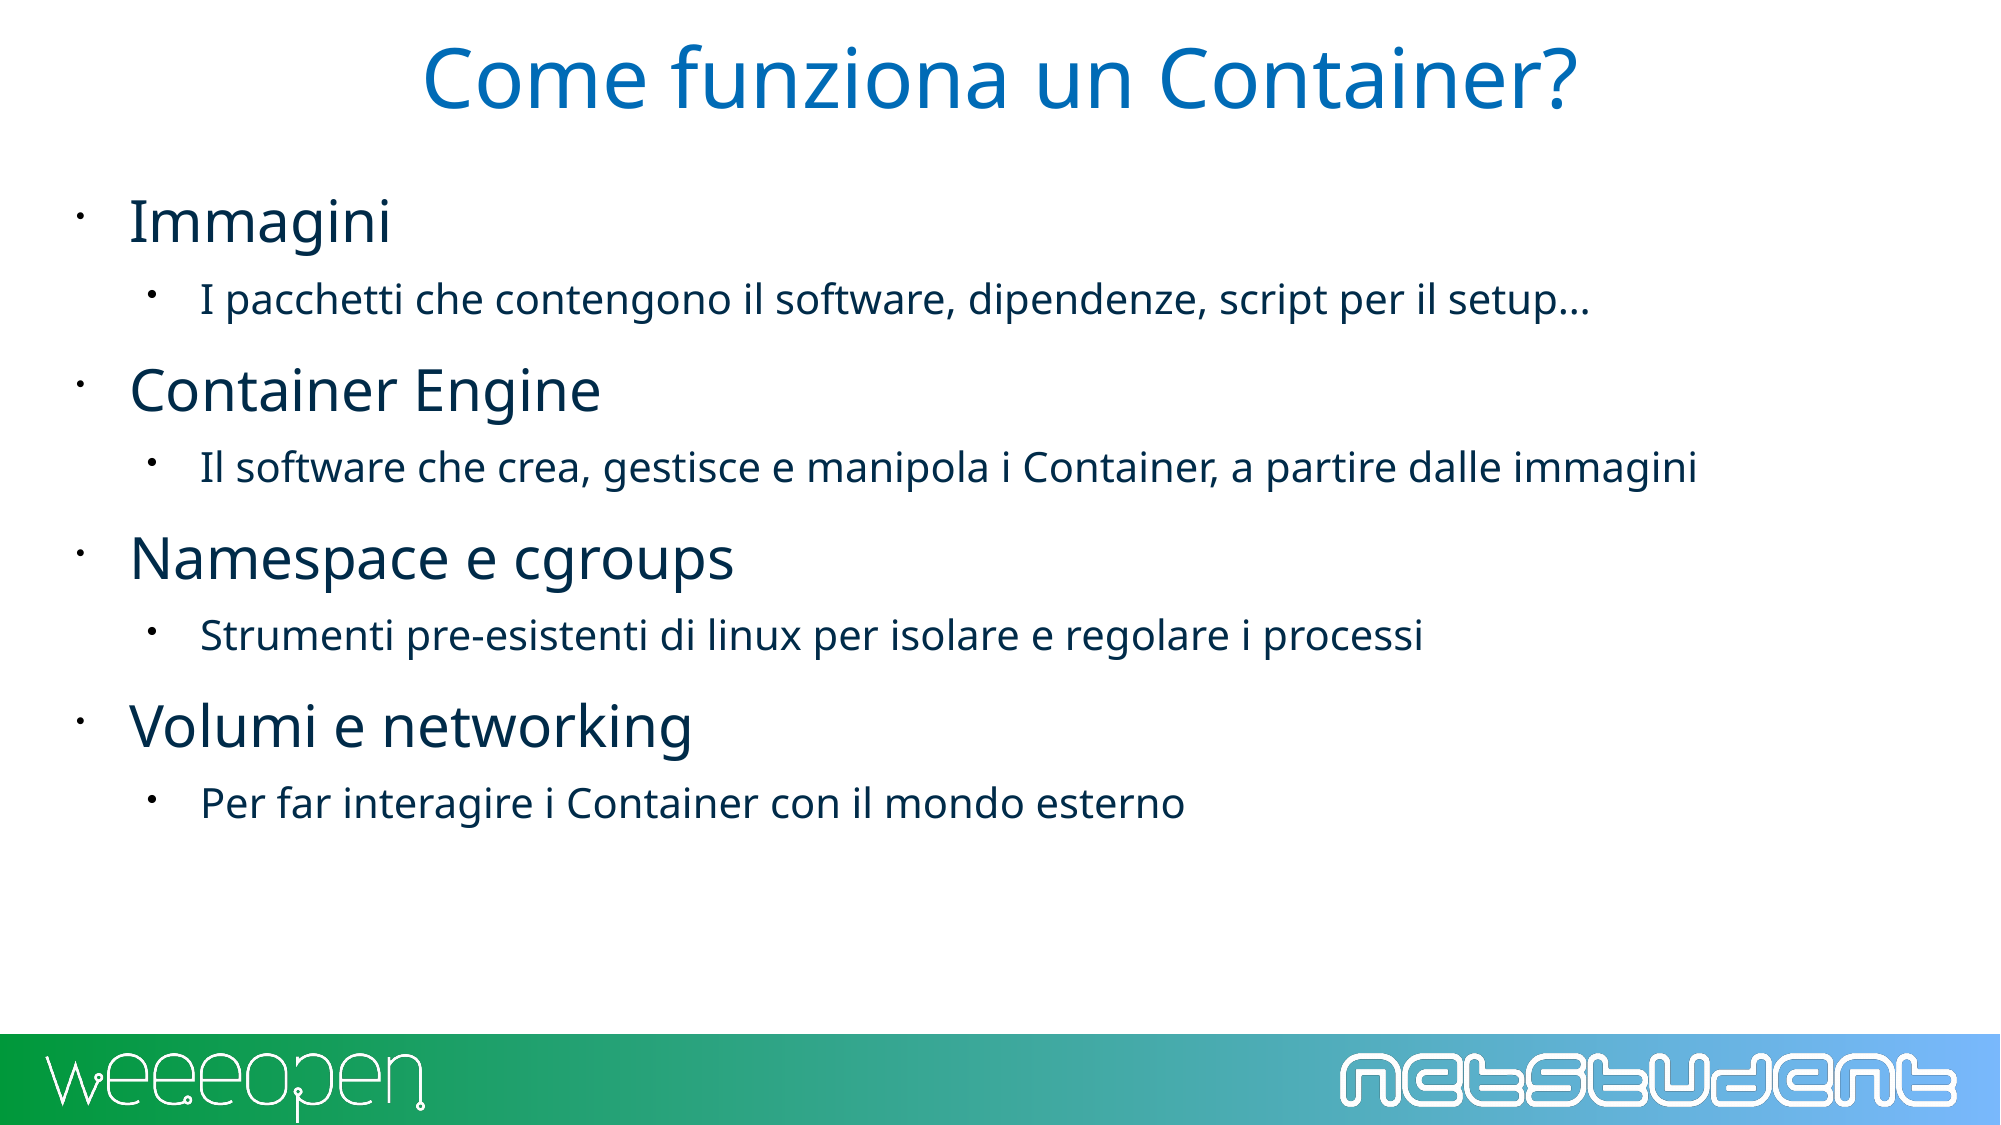

# Come funziona un Container?
Immagini
I pacchetti che contengono il software, dipendenze, script per il setup…
Container Engine
Il software che crea, gestisce e manipola i Container, a partire dalle immagini
Namespace e cgroups
Strumenti pre-esistenti di linux per isolare e regolare i processi
Volumi e networking
Per far interagire i Container con il mondo esterno